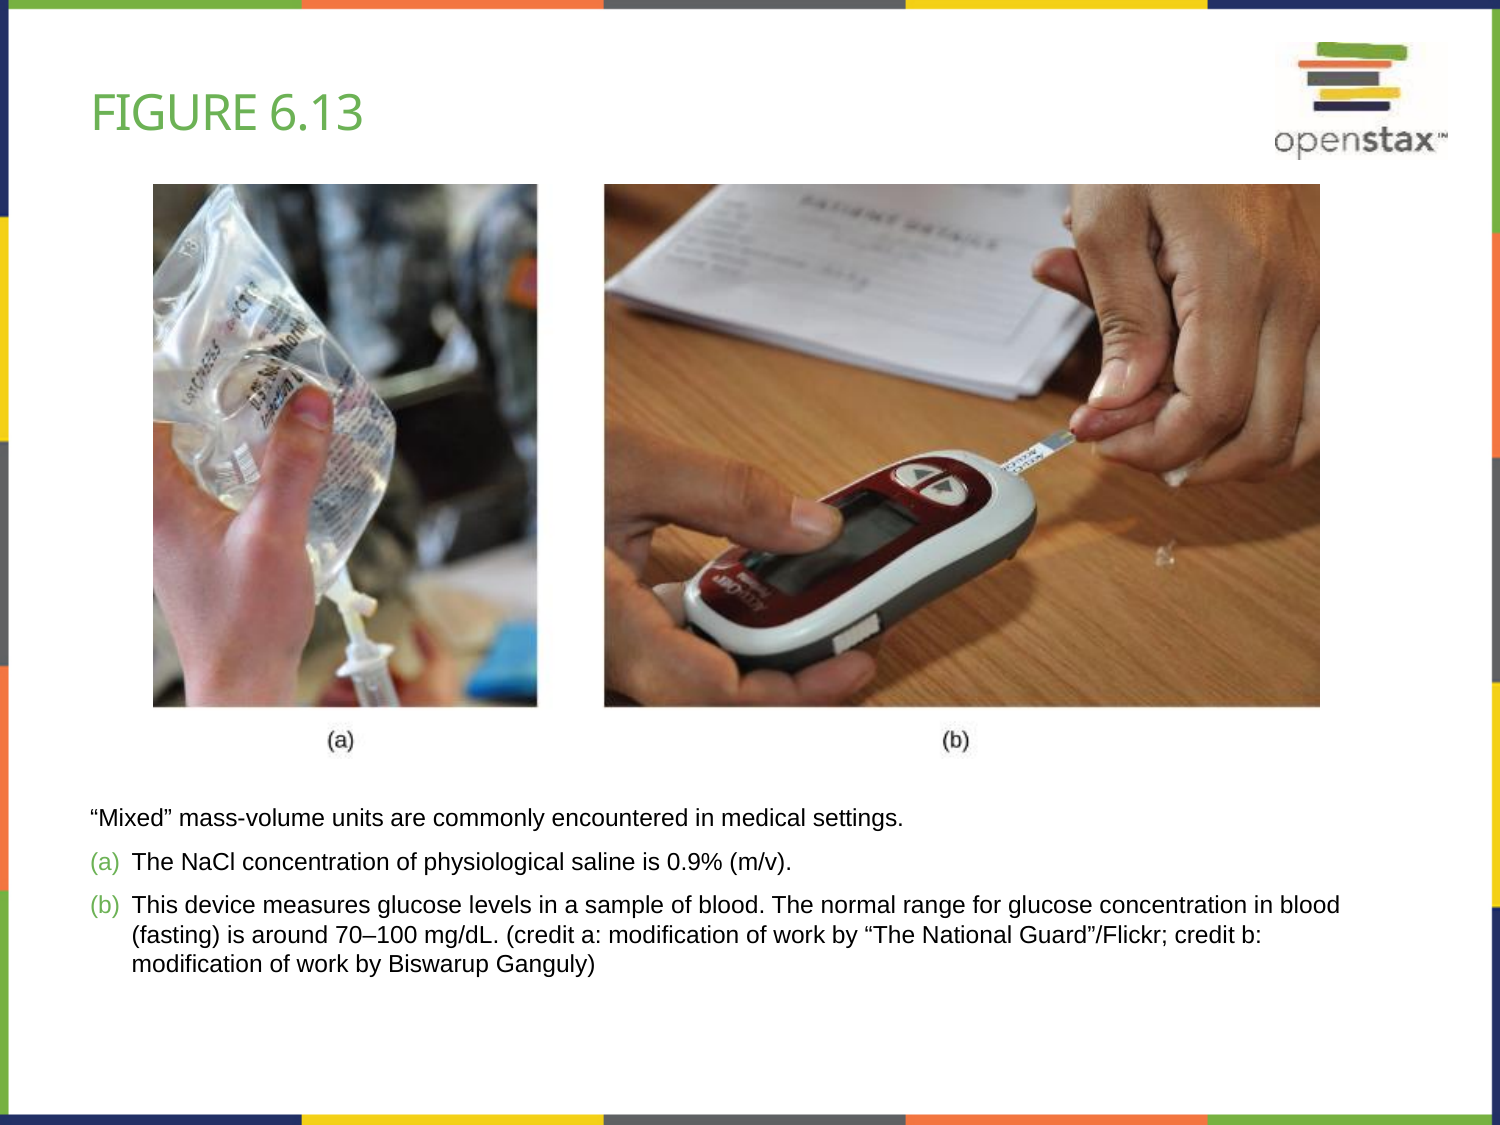

# Figure 6.13
“Mixed” mass-volume units are commonly encountered in medical settings.
The NaCl concentration of physiological saline is 0.9% (m/v).
This device measures glucose levels in a sample of blood. The normal range for glucose concentration in blood (fasting) is around 70–100 mg/dL. (credit a: modification of work by “The National Guard”/Flickr; credit b: modification of work by Biswarup Ganguly)